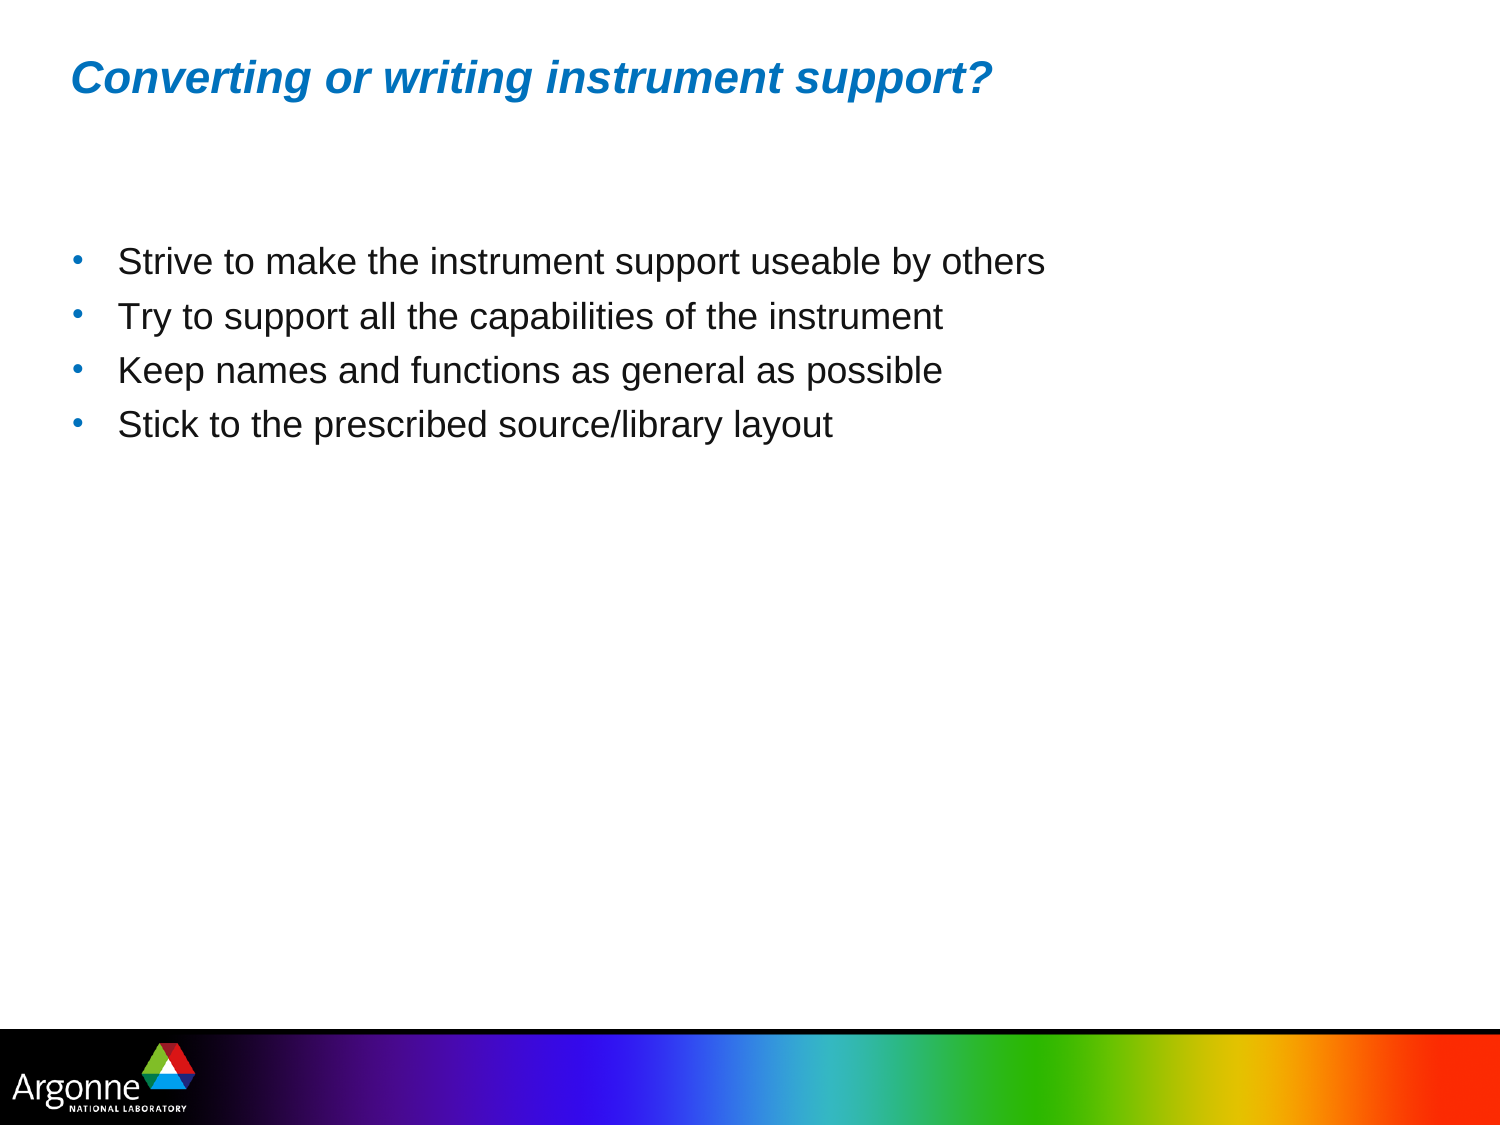

# Converting or writing instrument support?
Strive to make the instrument support useable by others
Try to support all the capabilities of the instrument
Keep names and functions as general as possible
Stick to the prescribed source/library layout